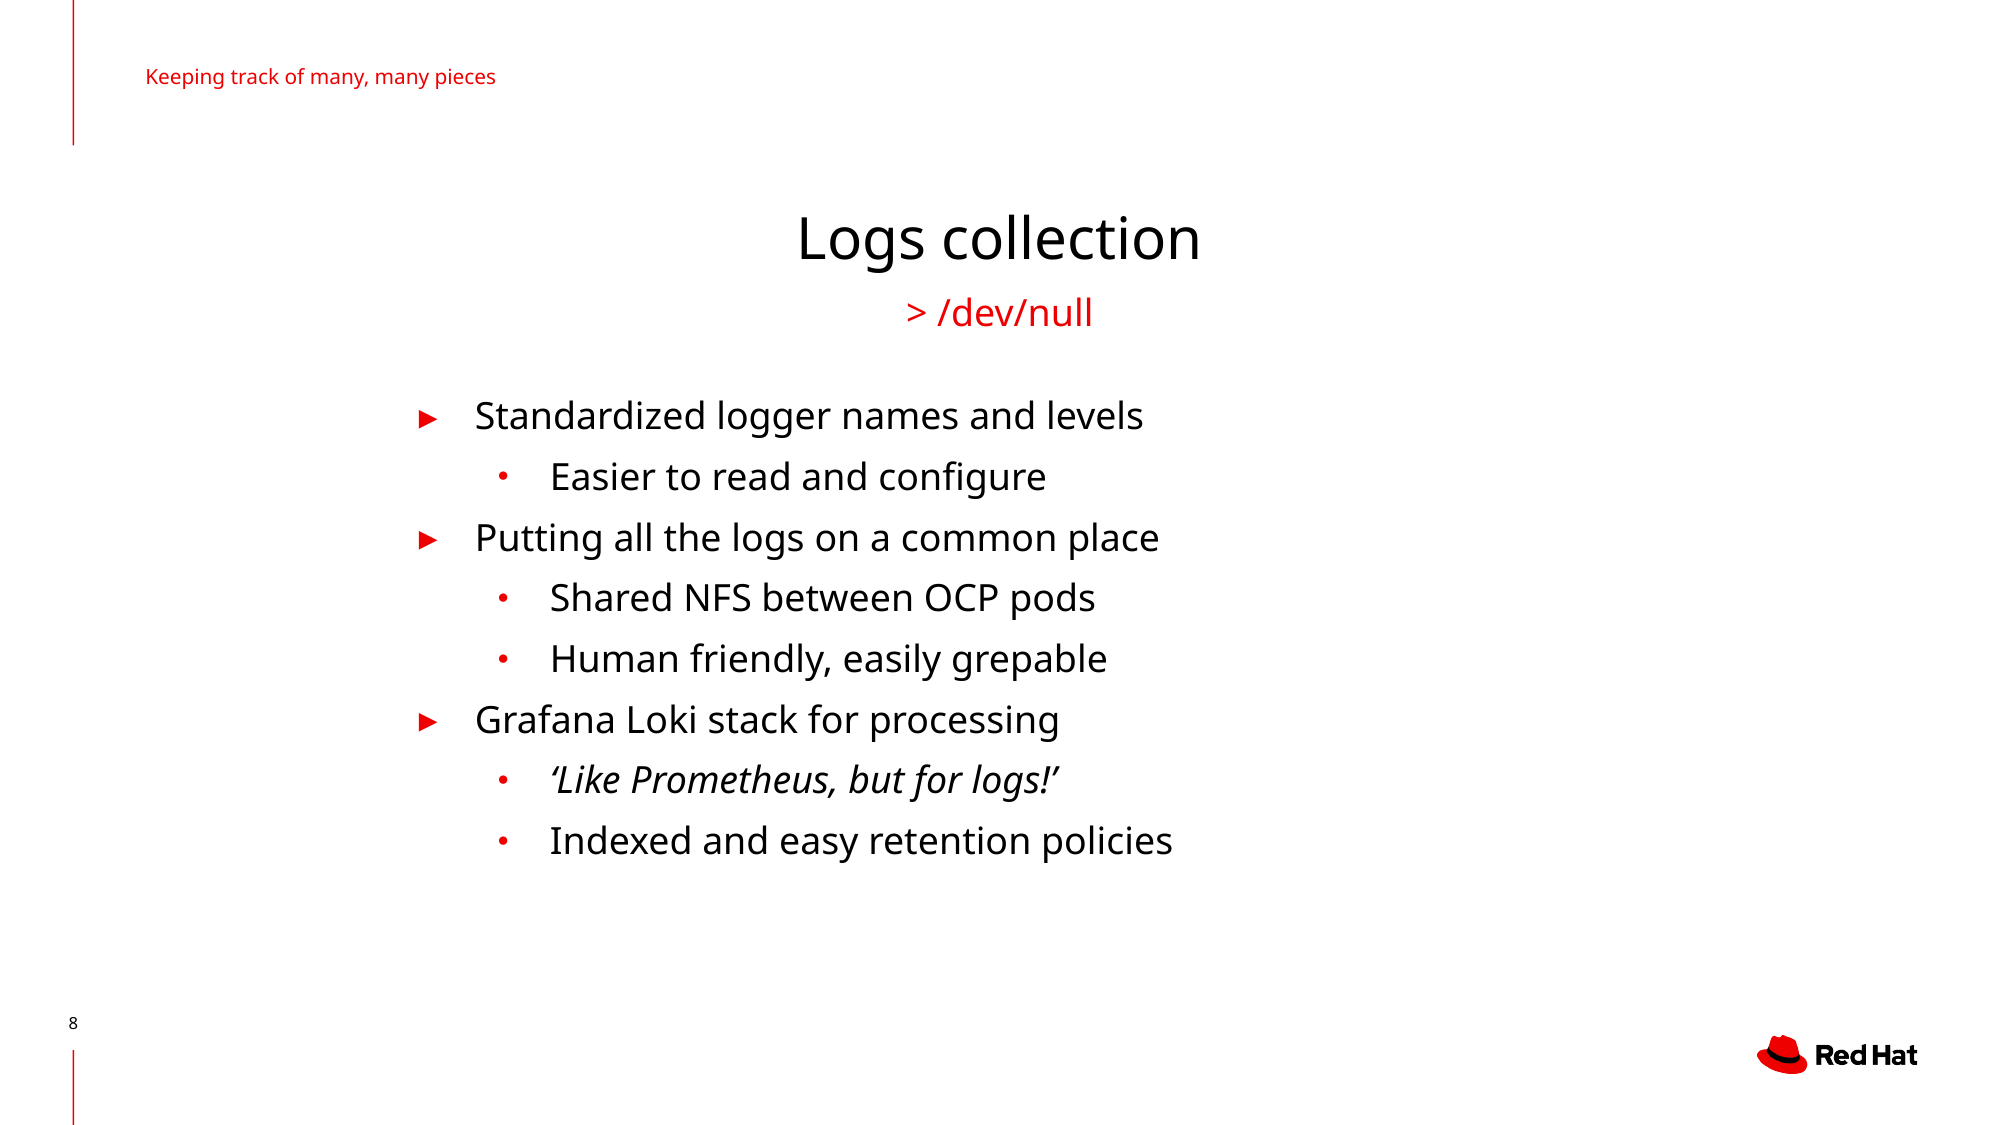

# Keeping track of many, many pieces
Logs collection
> /dev/null
Standardized logger names and levels
Easier to read and configure
Putting all the logs on a common place
Shared NFS between OCP pods
Human friendly, easily grepable
Grafana Loki stack for processing
‘Like Prometheus, but for logs!’
Indexed and easy retention policies